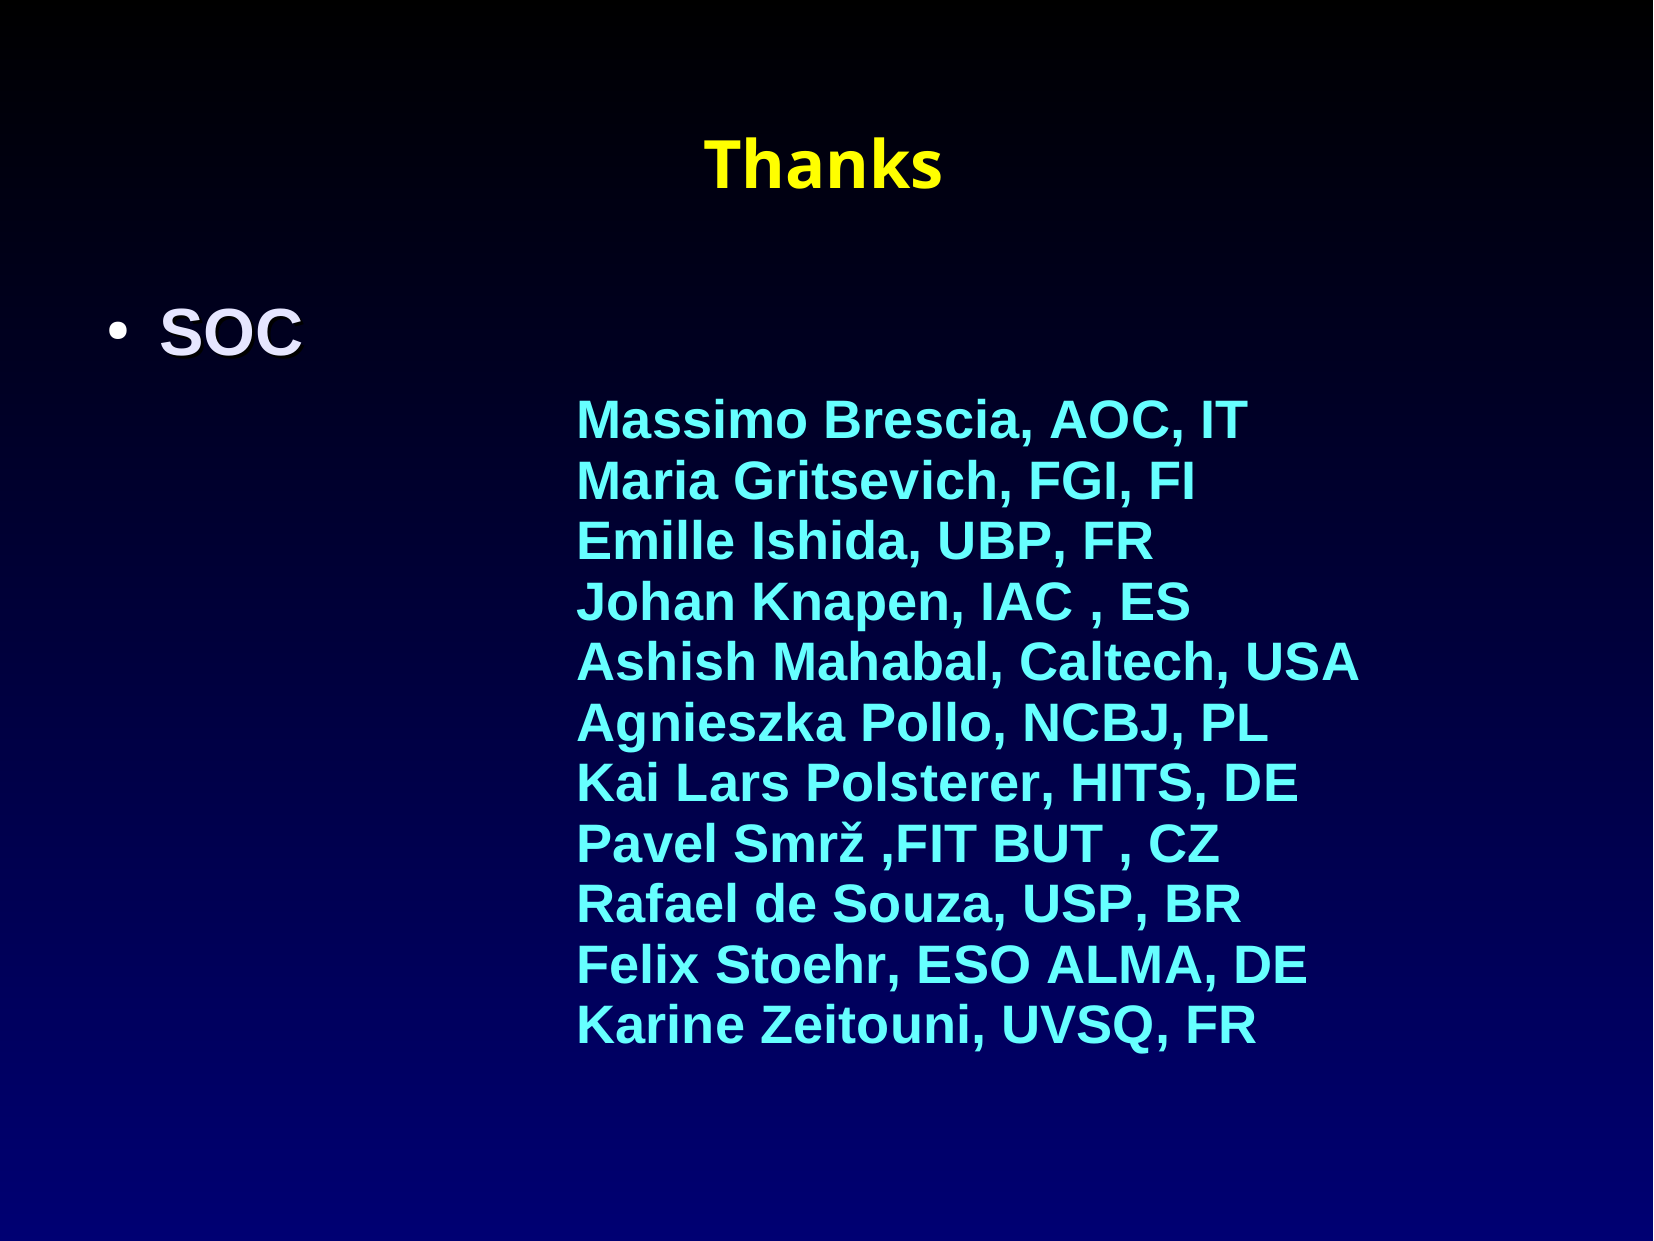

# Thanks
SOC
 Massimo Brescia, AOC, IT
 Maria Gritsevich, FGI, FI
 Emille Ishida, UBP, FR
 Johan Knapen, IAC , ES
 Ashish Mahabal, Caltech, USA
 Agnieszka Pollo, NCBJ, PL
 Kai Lars Polsterer, HITS, DE
 Pavel Smrž ,FIT BUT , CZ
 Rafael de Souza, USP, BR
 Felix Stoehr, ESO ALMA, DE
 Karine Zeitouni, UVSQ, FR
Scientific Organizing Committee
 Petr Škoda (Chair), AI CAS, CZ
 Massimo Brescia, AOC, IT
 Maria Gritsevich, FGI, FI
 Emille Ishida, UBP, FR
 Johan Knapen, IAC , ES
 Ashish Mahabal, Caltech, USA
 Agnieszka Pollo, NCBJ, PL
 Kai Lars Polsterer, HITS, DE
 Pavel Smrž ,FIT BUT , CZ
 Rafael de Souza, USP, BR
 Felix Stoehr, ESO ALMA, DE
 Karine Zeitouni, UVSQ, FR
Scientific Organizing Committee
 Petr Škoda (Chair), AI CAS, CZ
 Massimo Brescia, AOC, IT
 Maria Gritsevich, FGI, FI
 Emille Ishida, UBP, FR
 Johan Knapen, IAC , ES
 Ashish Mahabal, Caltech, USA
 Agnieszka Pollo, NCBJ, PL
 Kai Lars Polsterer, HITS, DE
 Pavel Smrž ,FIT BUT , CZ
 Rafael de Souza, USP, BR
 Felix Stoehr, ESO ALMA, DE
 Karine Zeitouni, UVSQ, FR